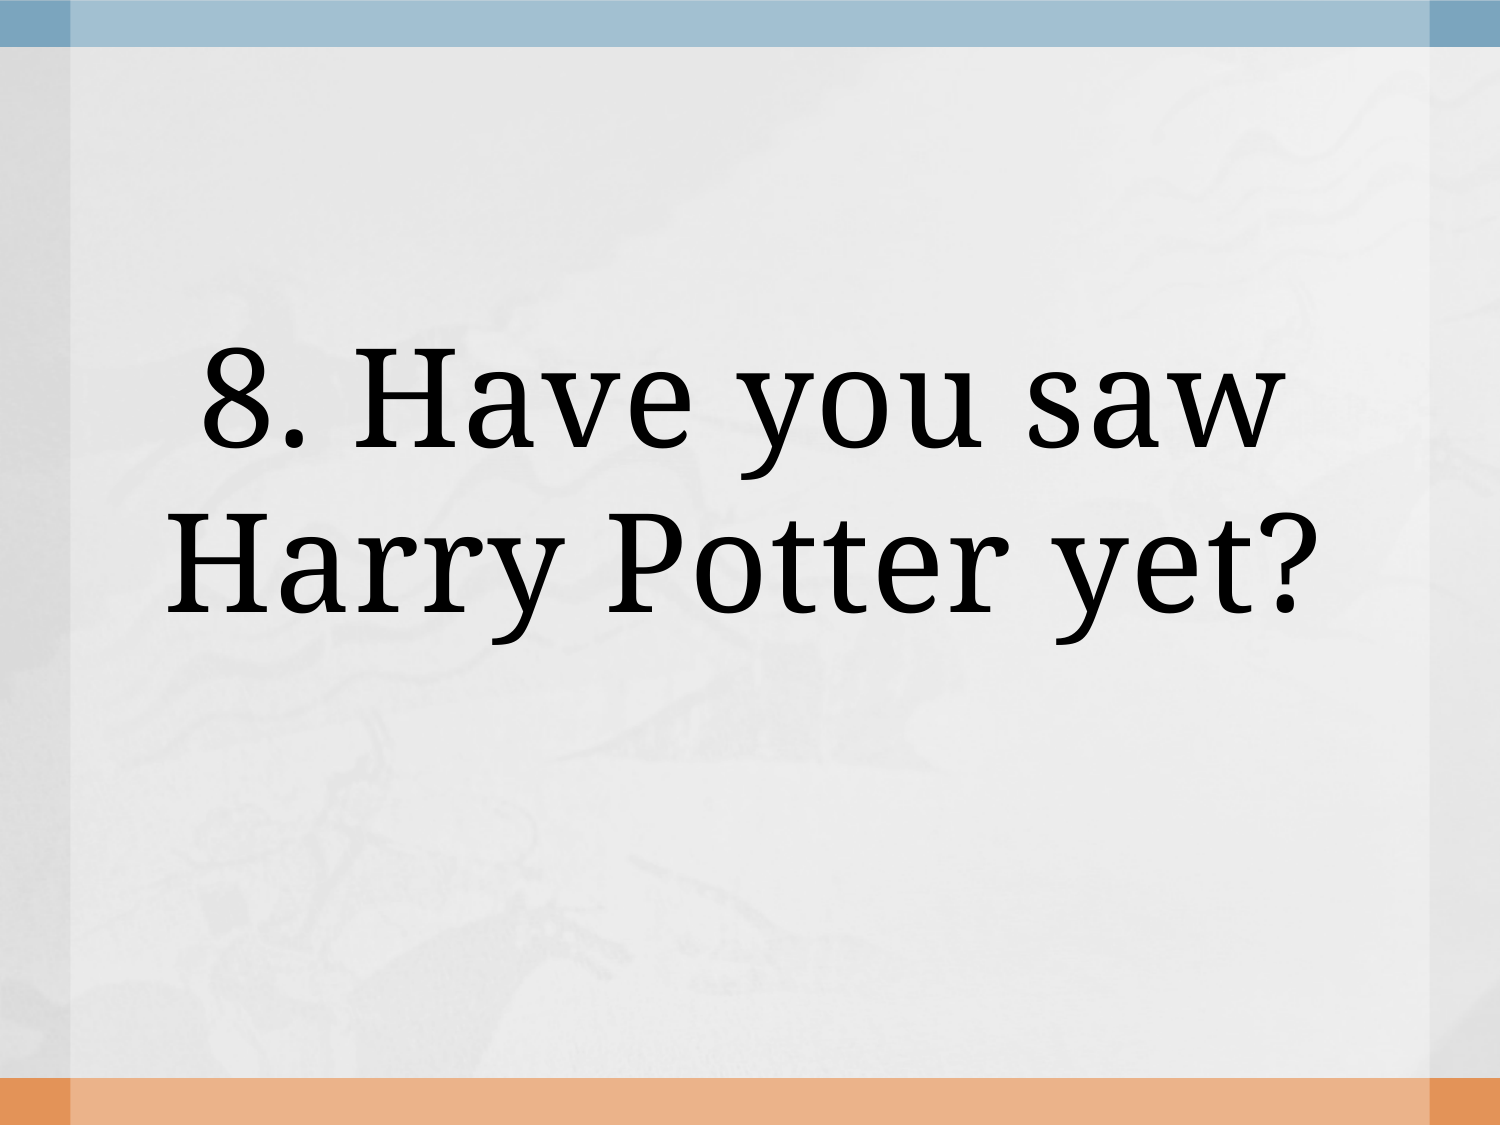

# 8. Have you saw Harry Potter yet?